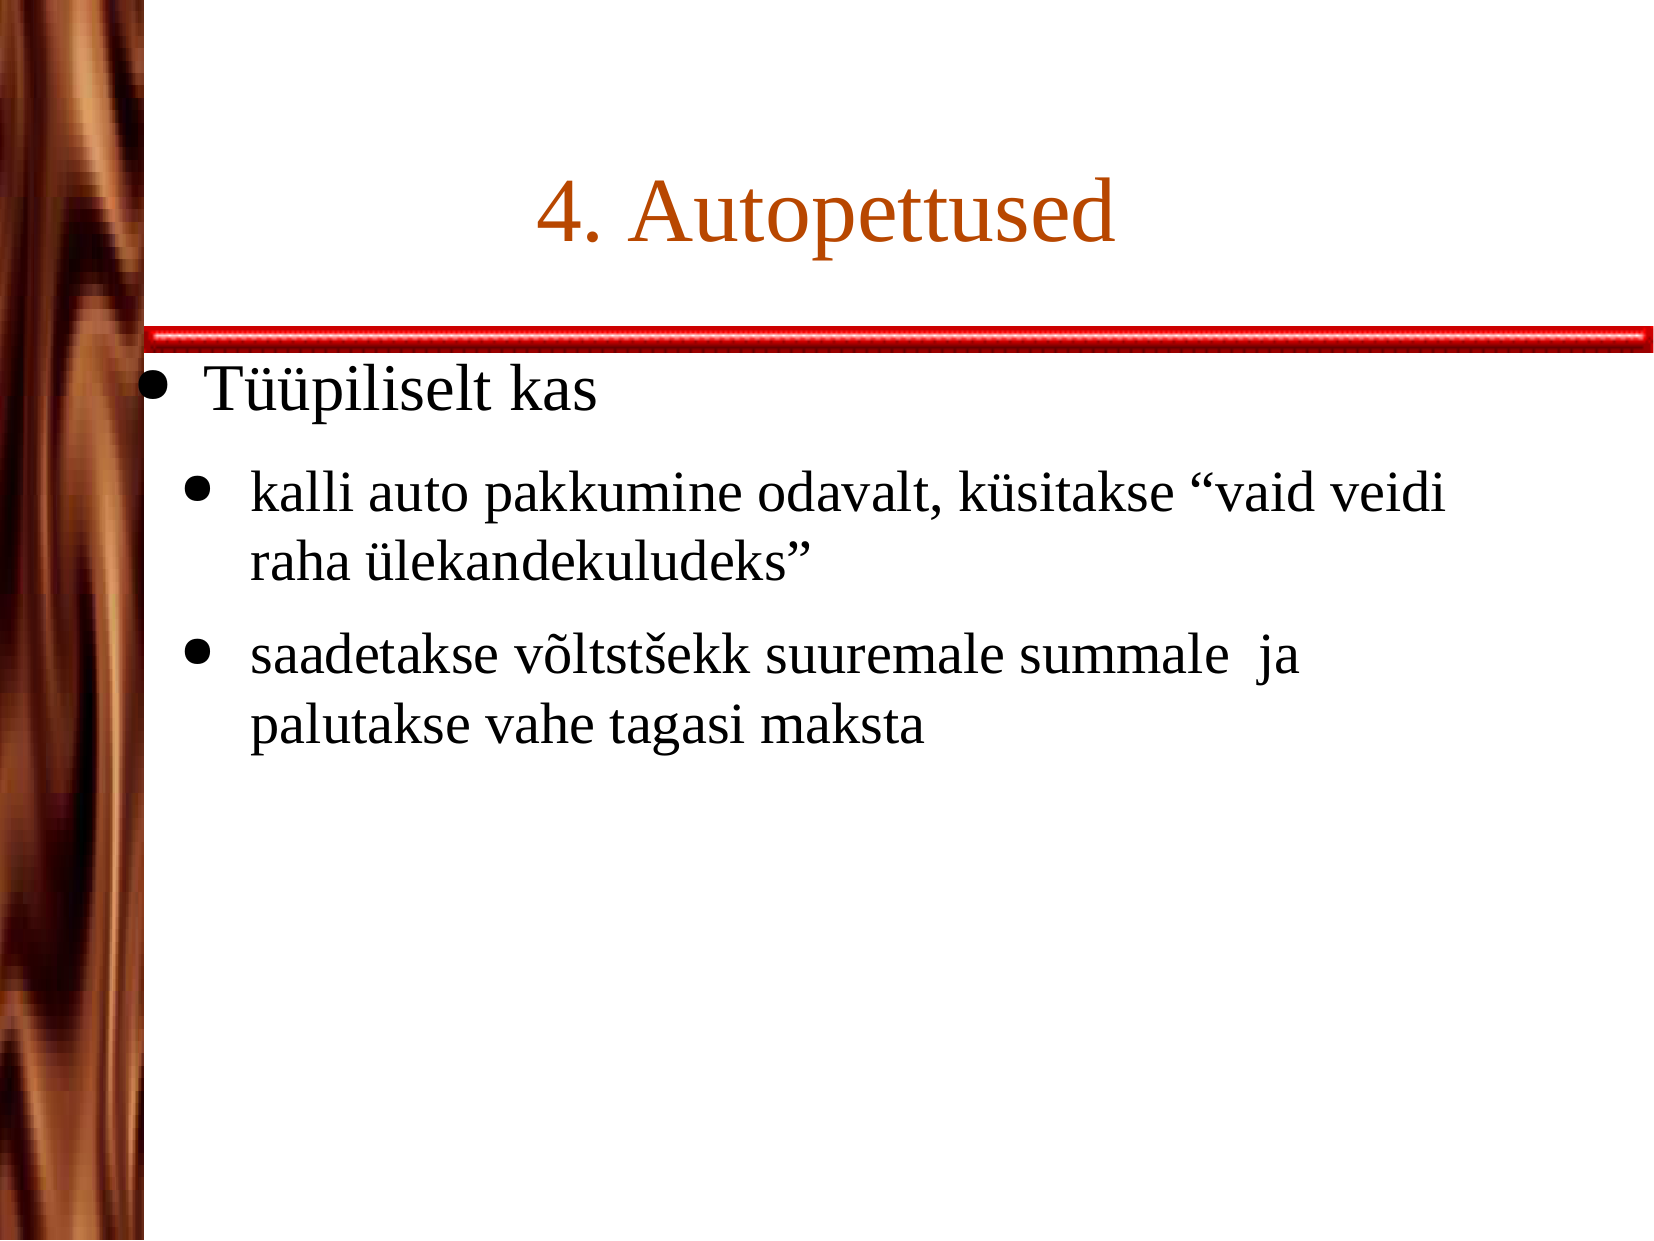

# 4. Autopettused
Tüüpiliselt kas
kalli auto pakkumine odavalt, küsitakse “vaid veidi raha ülekandekuludeks”
saadetakse võltstšekk suuremale summale ja palutakse vahe tagasi maksta